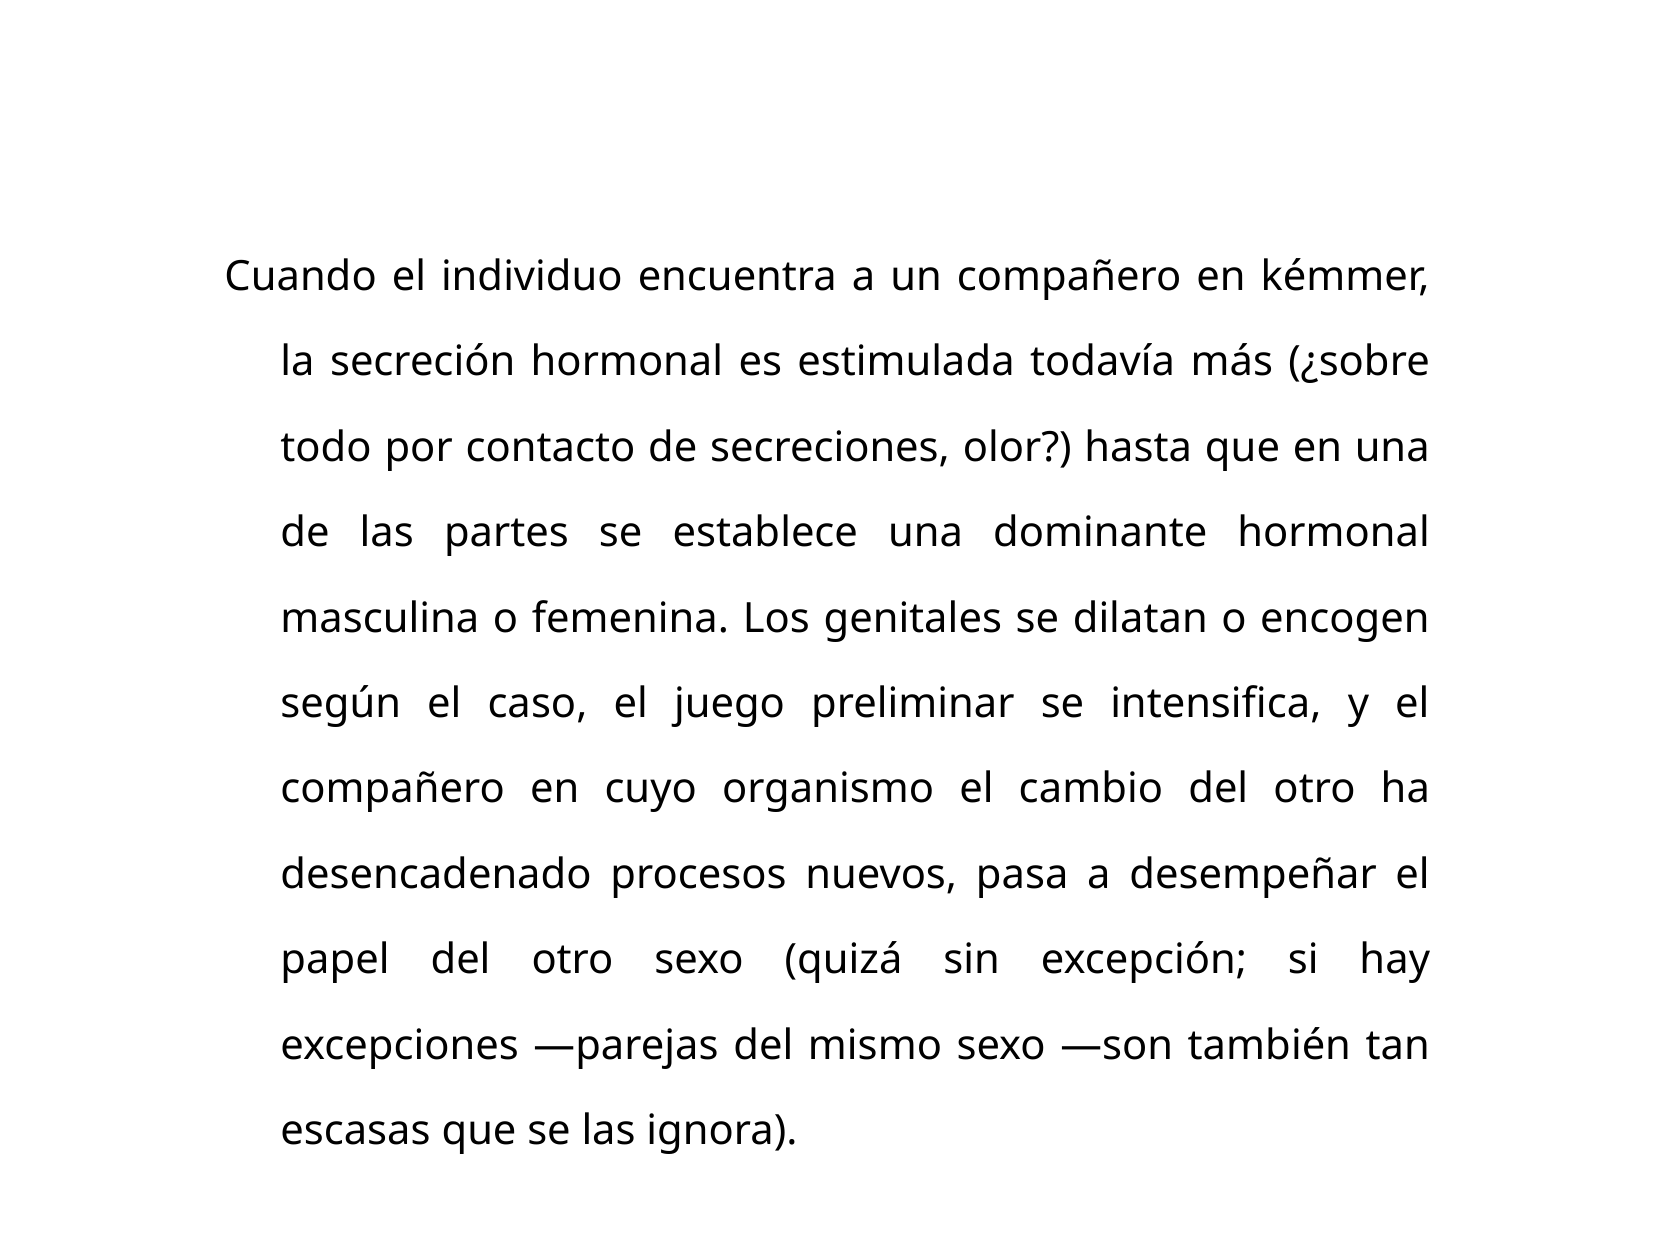

Cuando el individuo encuentra a un compañero en kémmer, la secreción hormonal es estimulada todavía más (¿sobre todo por contacto de secreciones, olor?) hasta que en una de las partes se establece una dominante hormonal masculina o femenina. Los genitales se dilatan o encogen según el caso, el juego preliminar se intensifica, y el compañero en cuyo organismo el cambio del otro ha desencadenado procesos nuevos, pasa a desempeñar el papel del otro sexo (quizá sin excepción; si hay excepciones —parejas del mismo sexo —son también tan escasas que se las ignora).